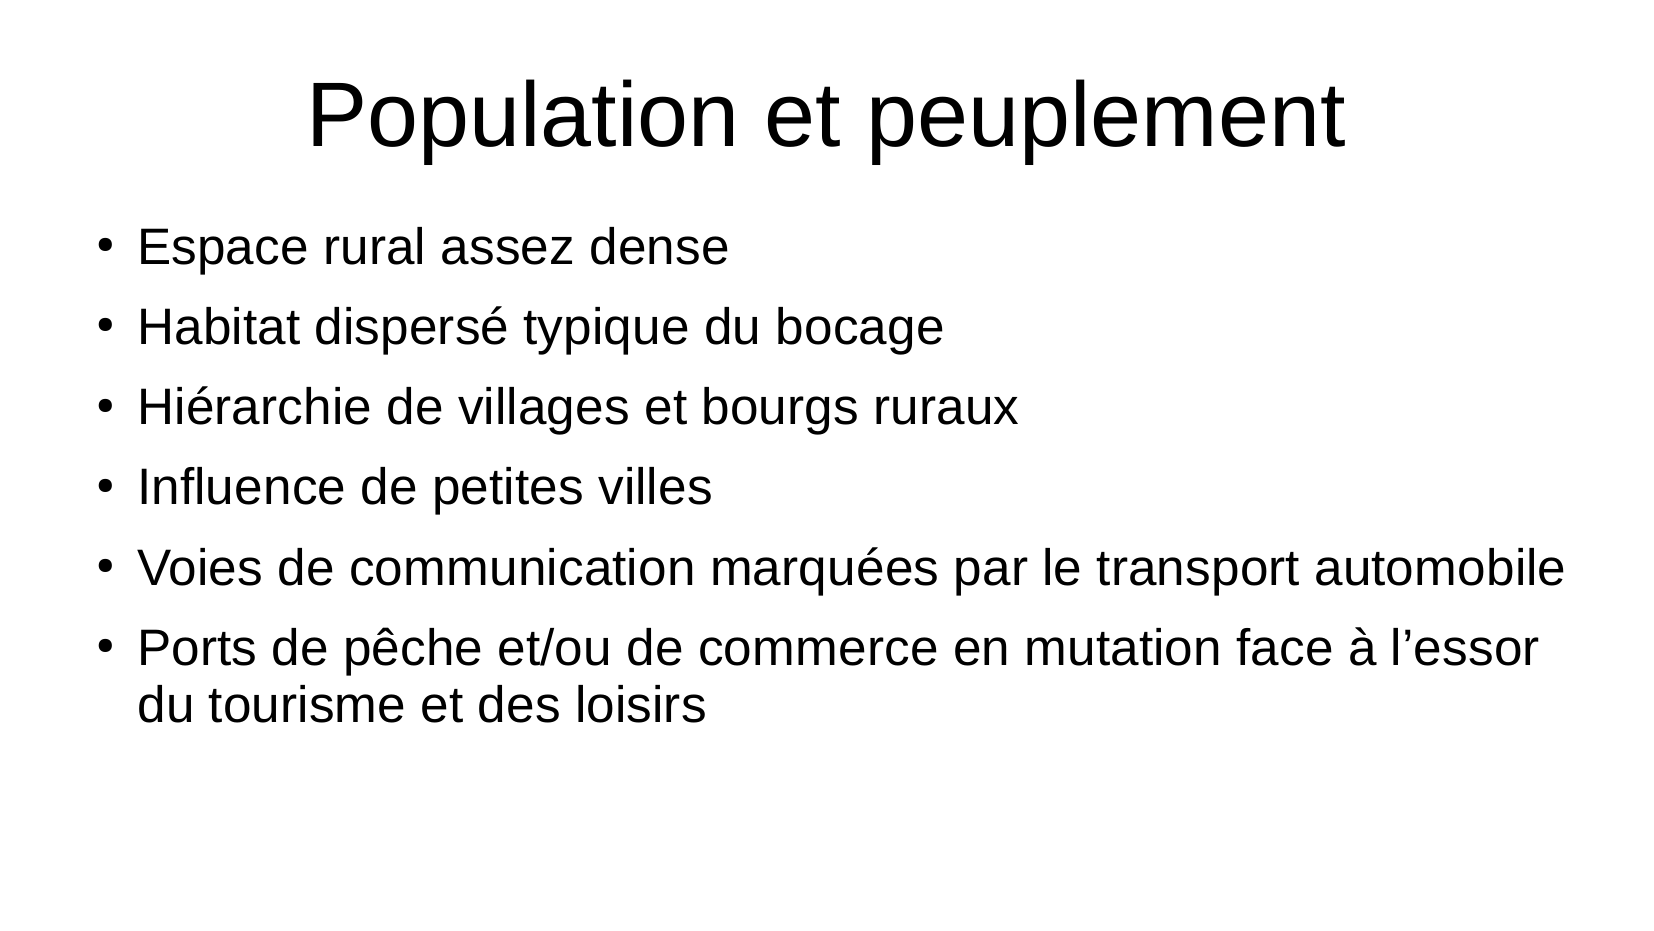

# Population et peuplement
Espace rural assez dense
Habitat dispersé typique du bocage
Hiérarchie de villages et bourgs ruraux
Influence de petites villes
Voies de communication marquées par le transport automobile
Ports de pêche et/ou de commerce en mutation face à l’essor du tourisme et des loisirs